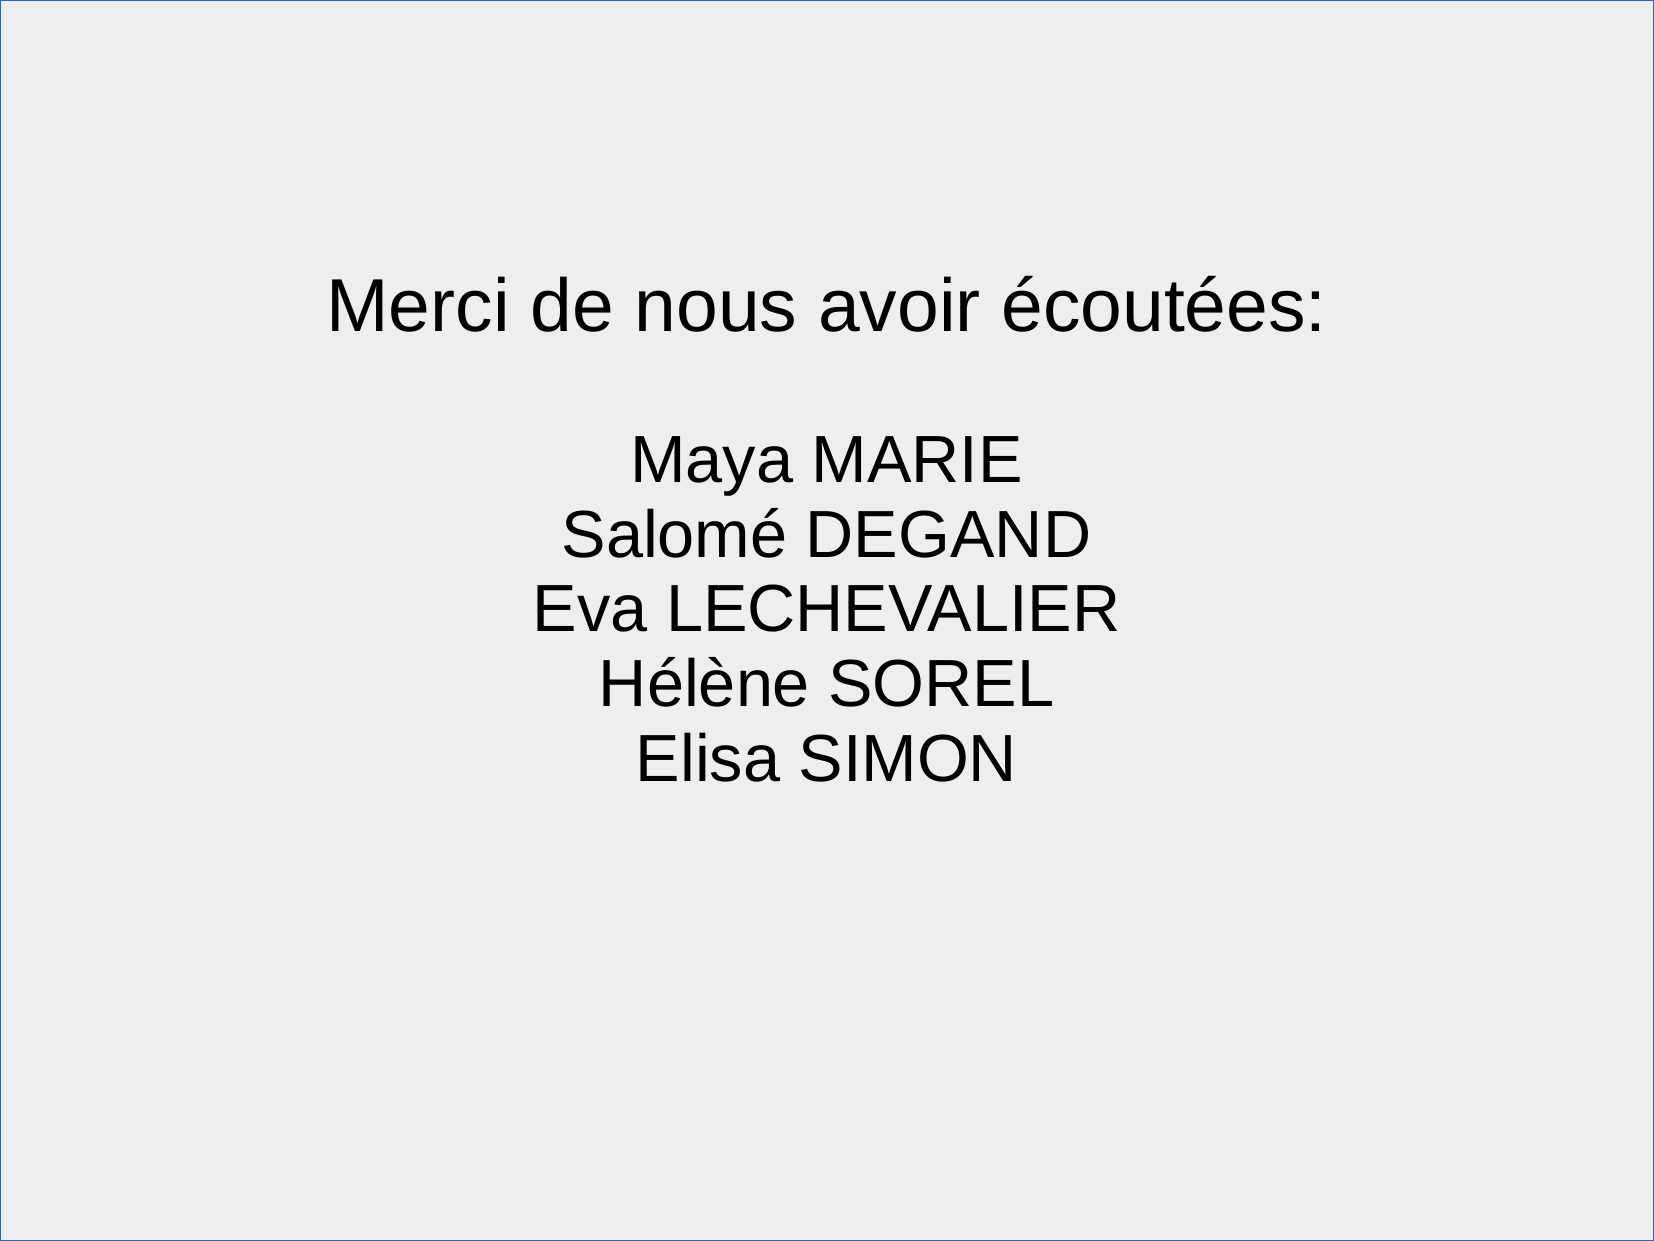

# Merci de nous avoir écoutées:
Maya MARIE
Salomé DEGAND
Eva LECHEVALIER
Hélène SOREL
Elisa SIMON